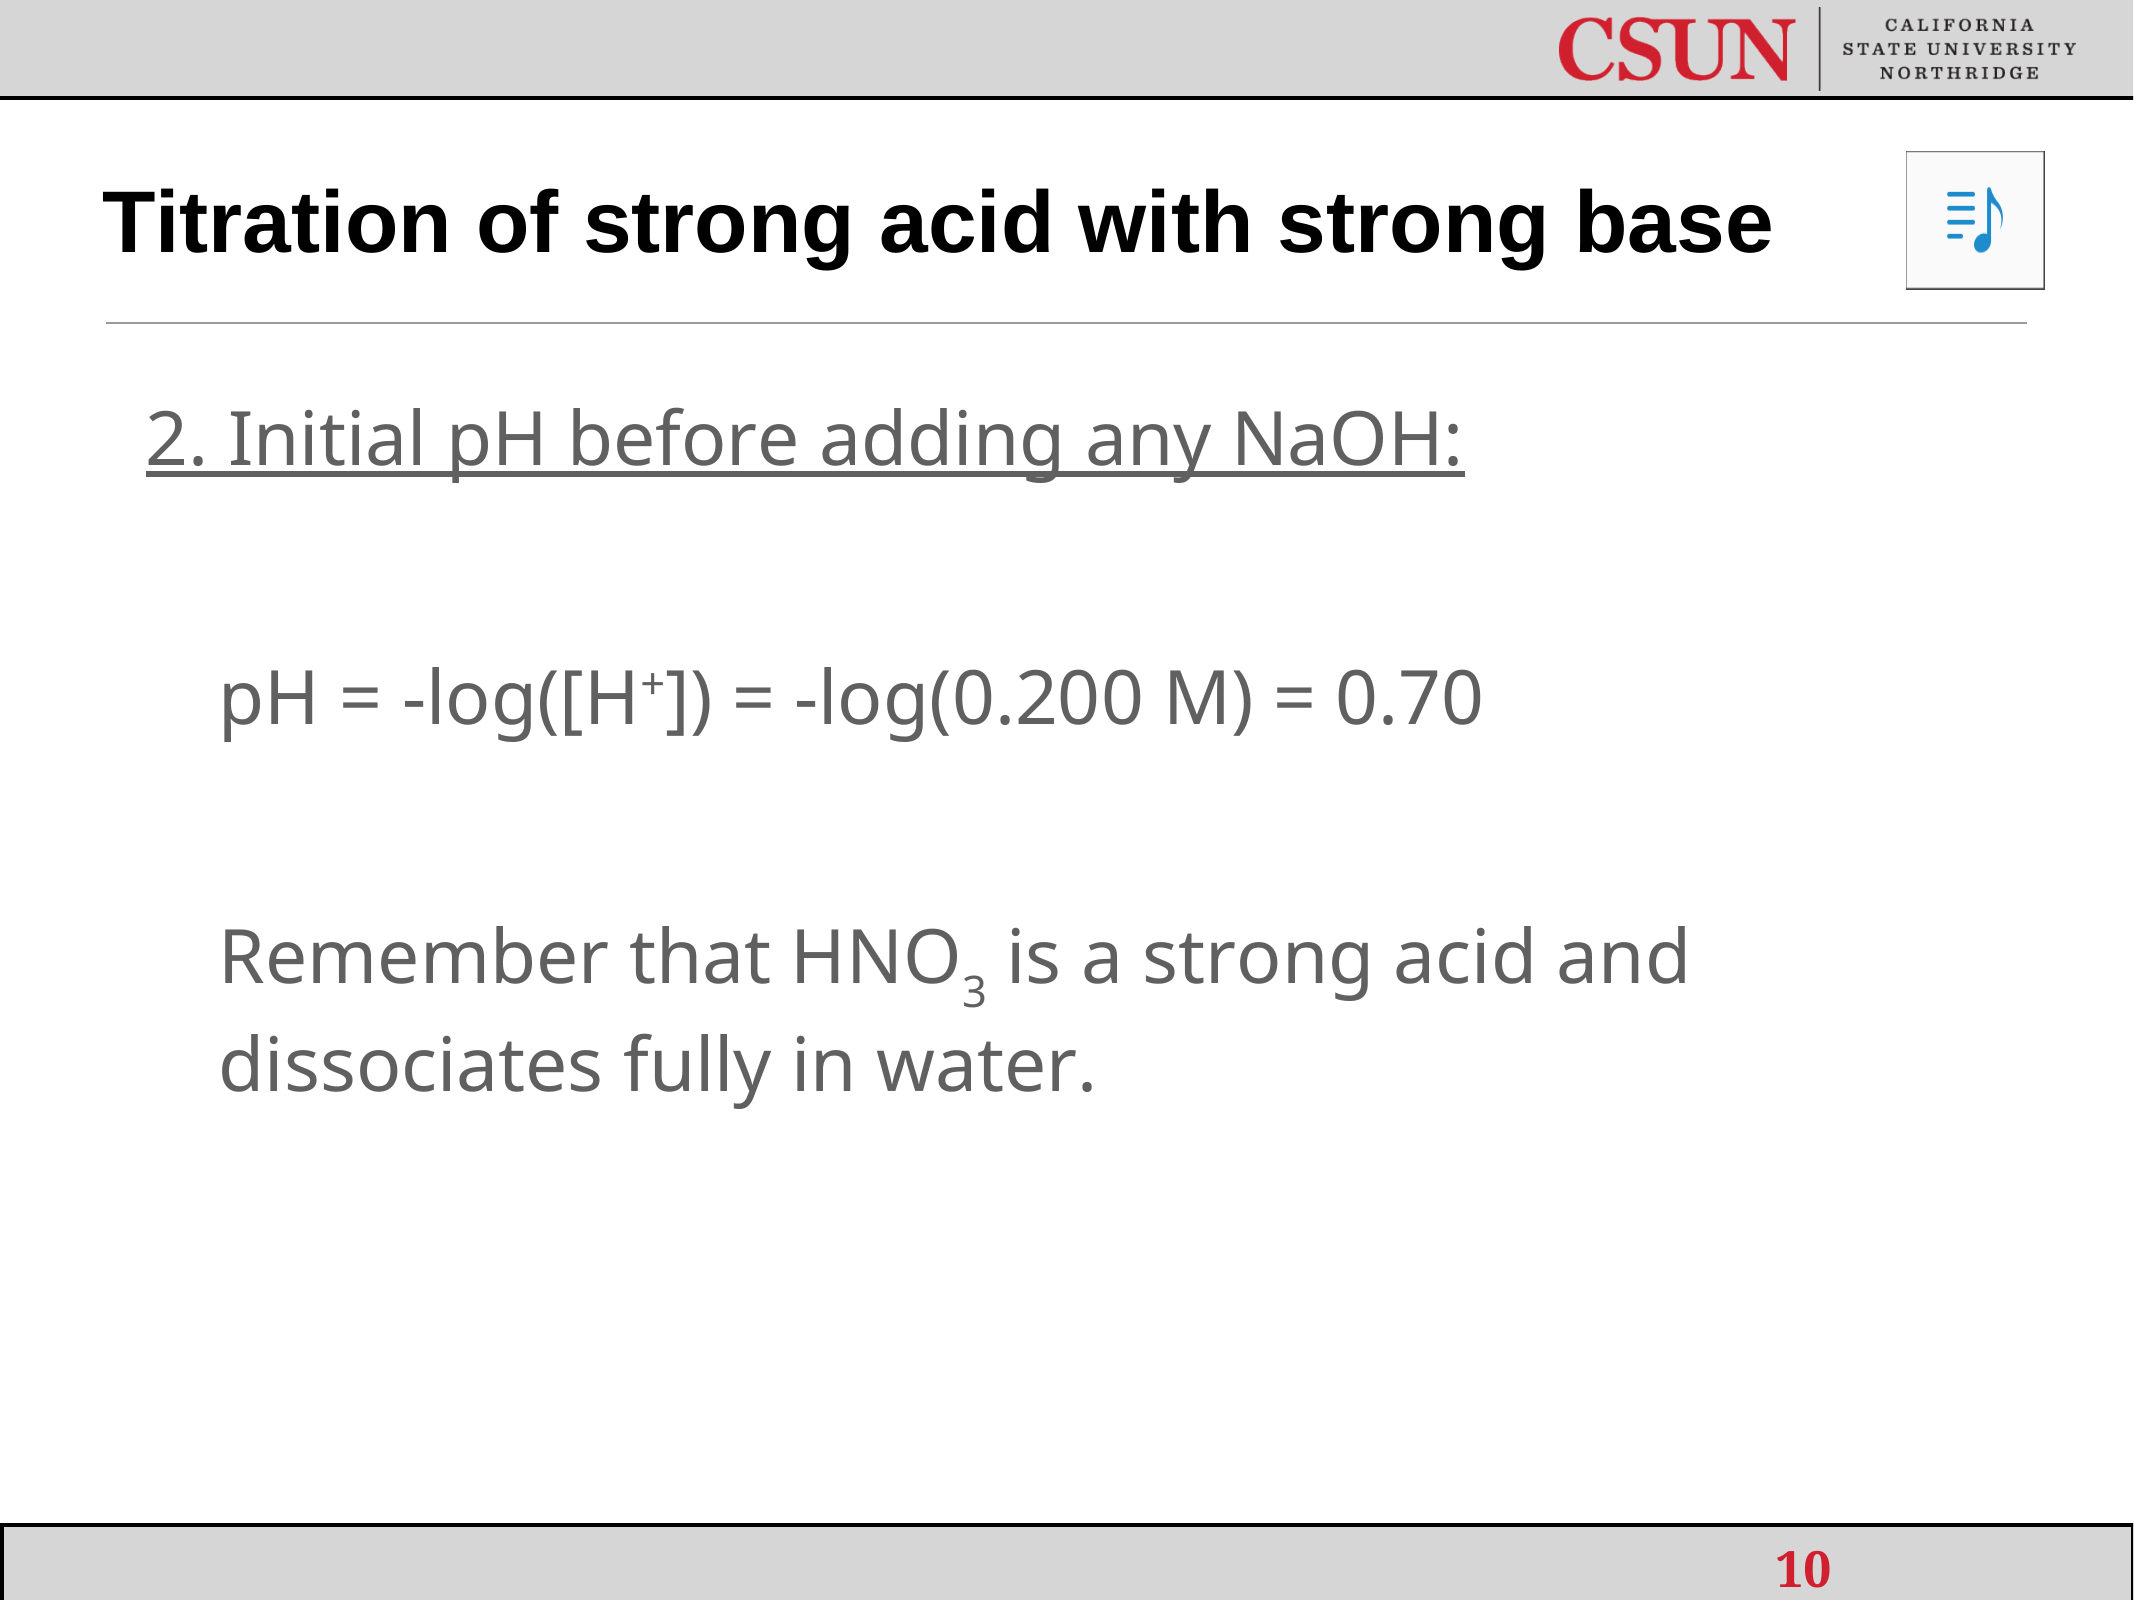

# Titration of strong acid with strong base
2. Initial pH before adding any NaOH:
pH = -log([H+]) = -log(0.200 M) = 0.70
Remember that HNO3 is a strong acid and dissociates fully in water.
10